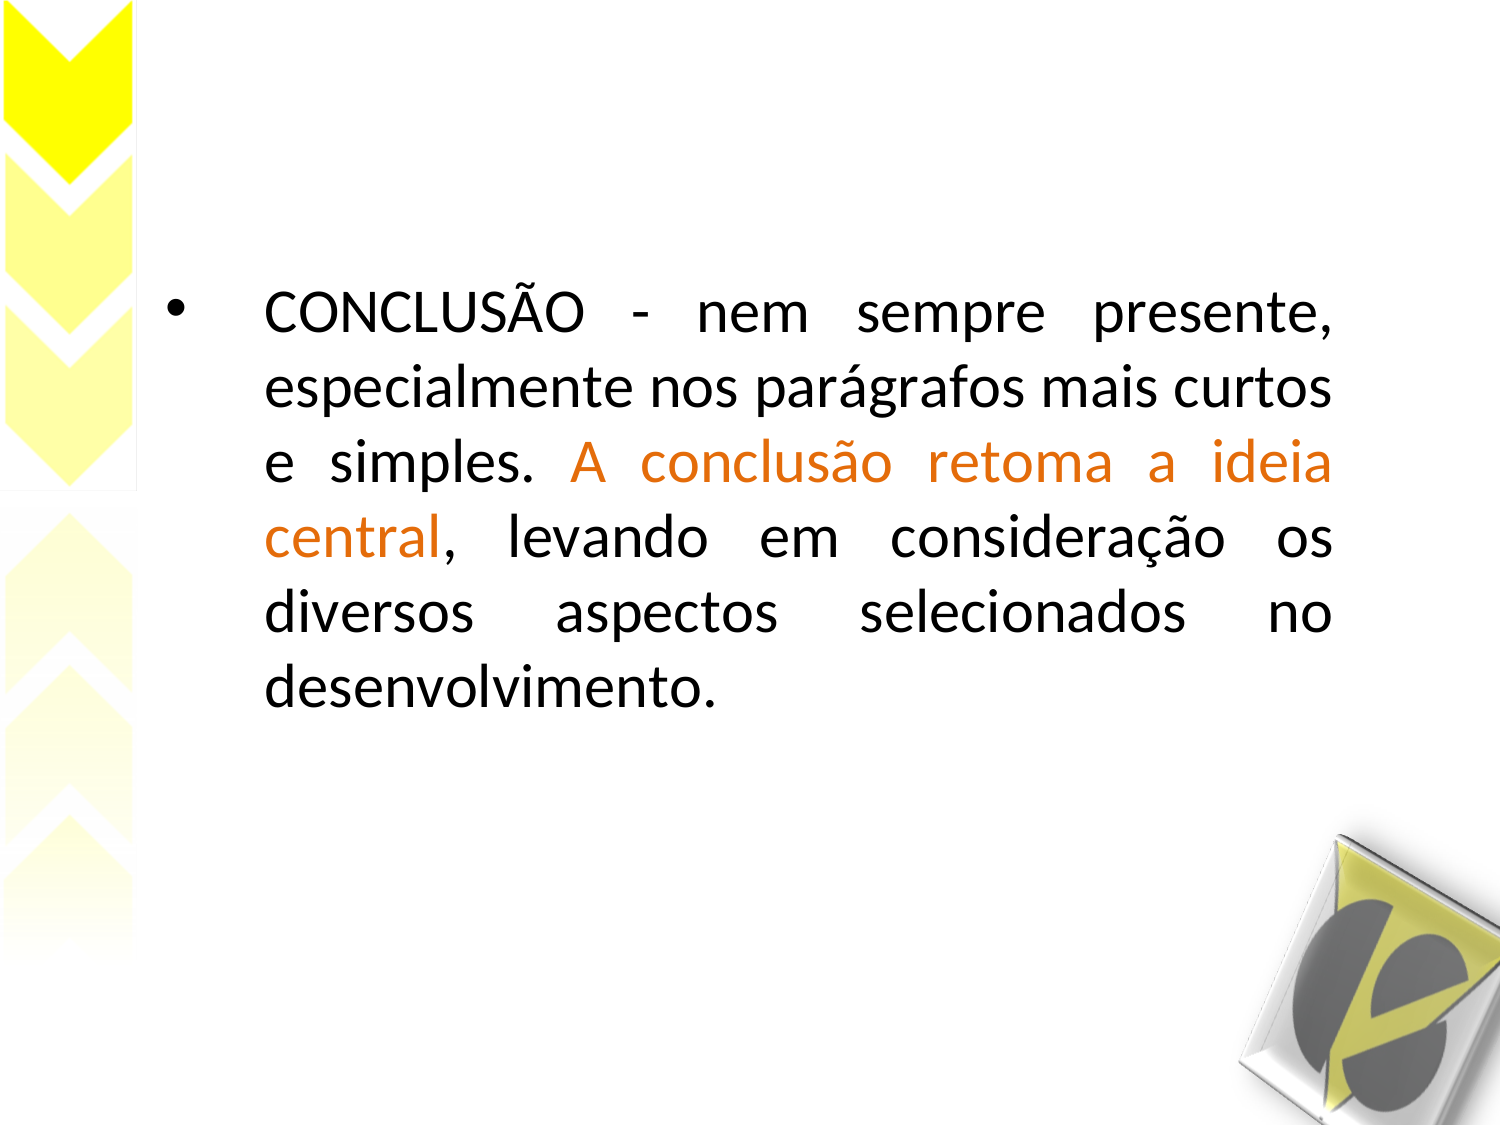

# CONCLUSÃO - nem sempre presente, especialmente nos parágrafos mais curtos e simples. A conclusão retoma a ideia central, levando em consideração os diversos aspectos selecionados no desenvolvimento.